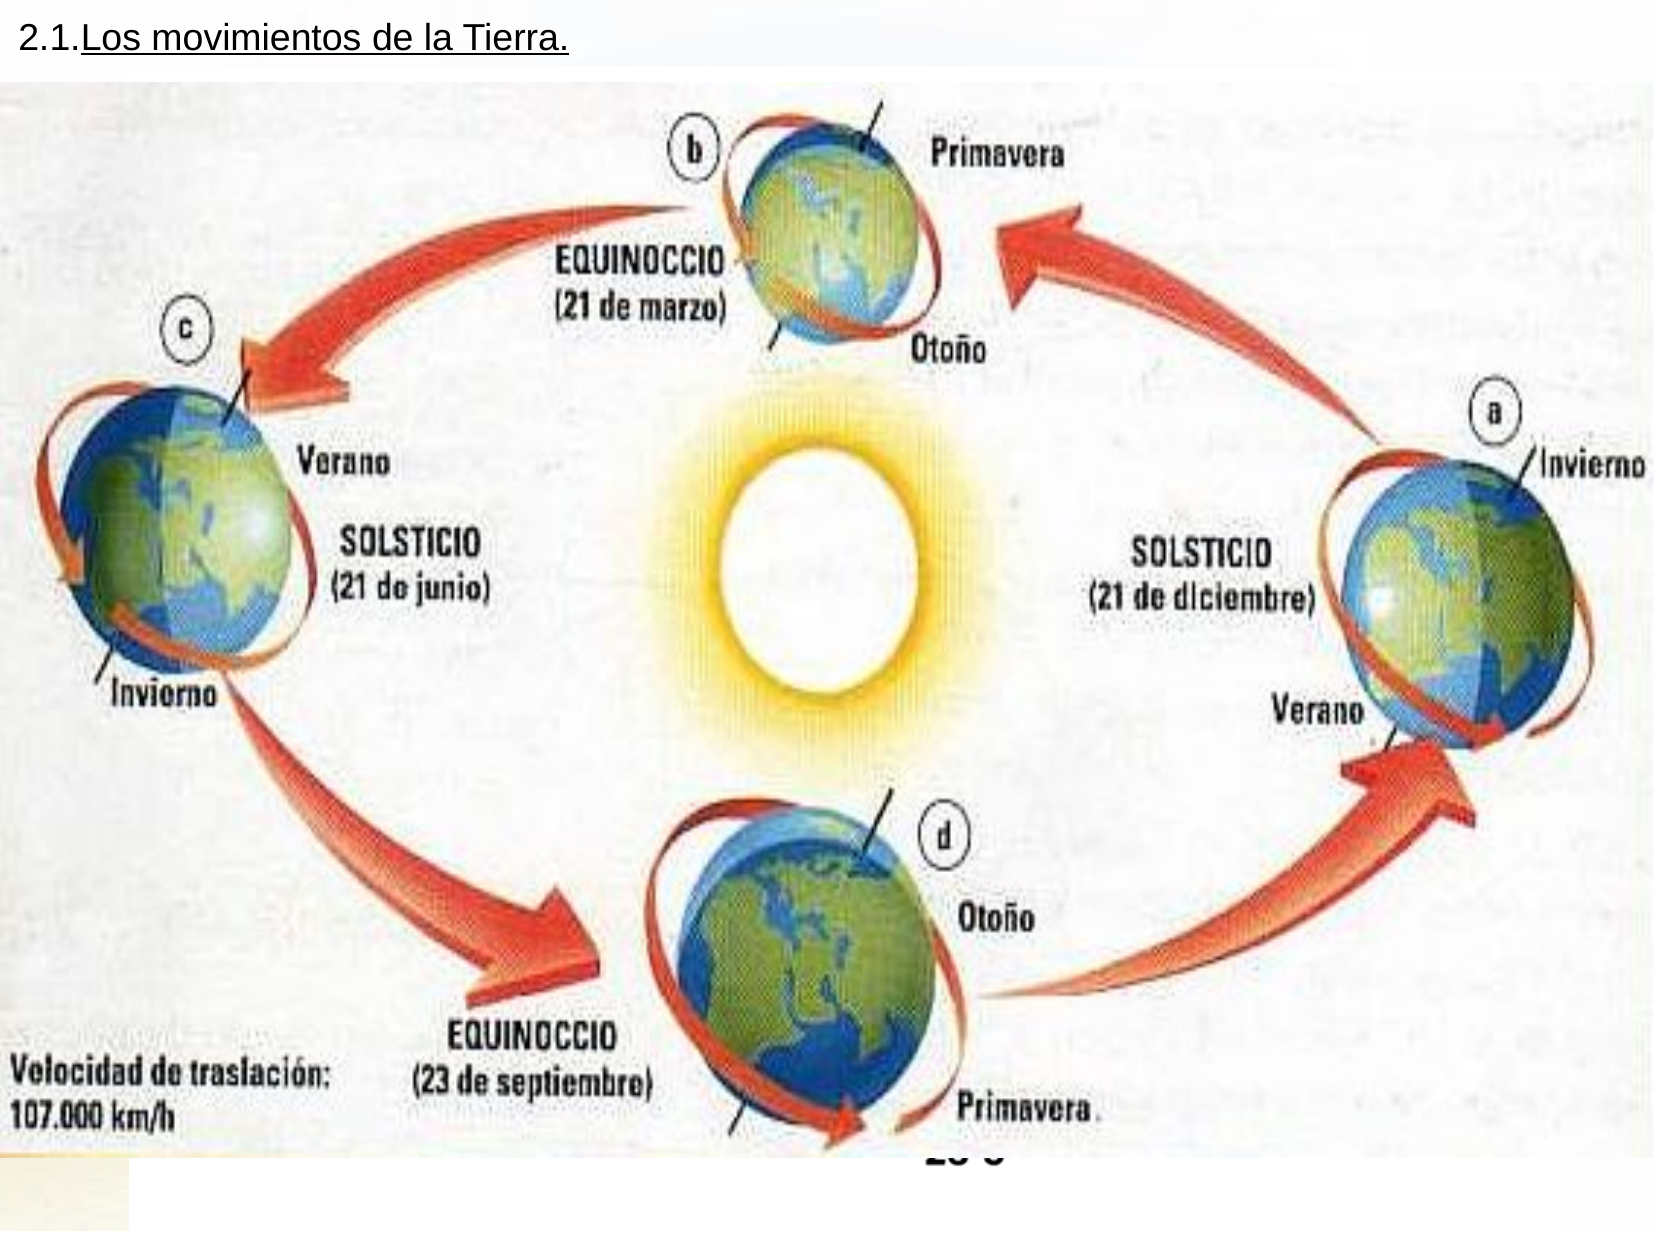

2.1.Los movimientos de la Tierra.
La Tierra gira sobre sí misma
Rotación
Dura 24 horas
Consecuencia: sucesión de días y noches
Dos movimientos
La Tierra gira alrededor del Sol
Traslación
Dura 365 días
Consecuencia: Estaciones del año